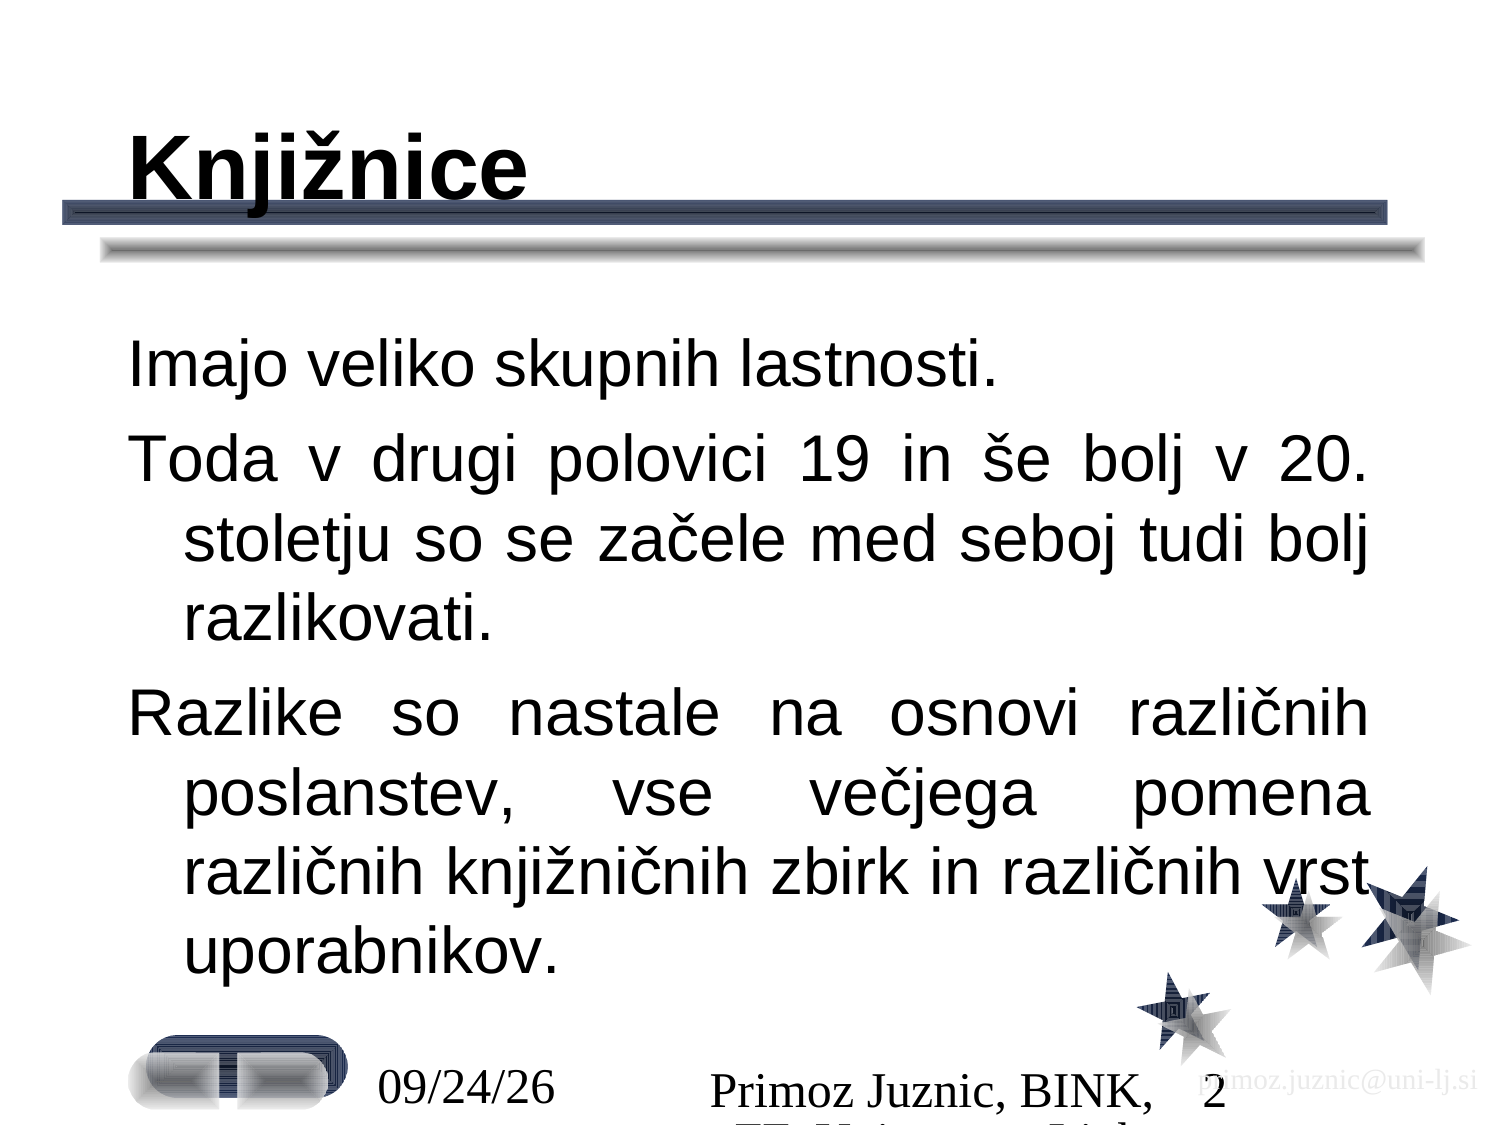

# Knjižnice
Imajo veliko skupnih lastnosti.
Toda v drugi polovici 19 in še bolj v 20. stoletju so se začele med seboj tudi bolj razlikovati.
Razlike so nastale na osnovi različnih poslanstev, vse večjega pomena različnih knjižničnih zbirk in različnih vrst uporabnikov.
Primoz Juznic, BINK, FF, Univerza v Ljubljani
2